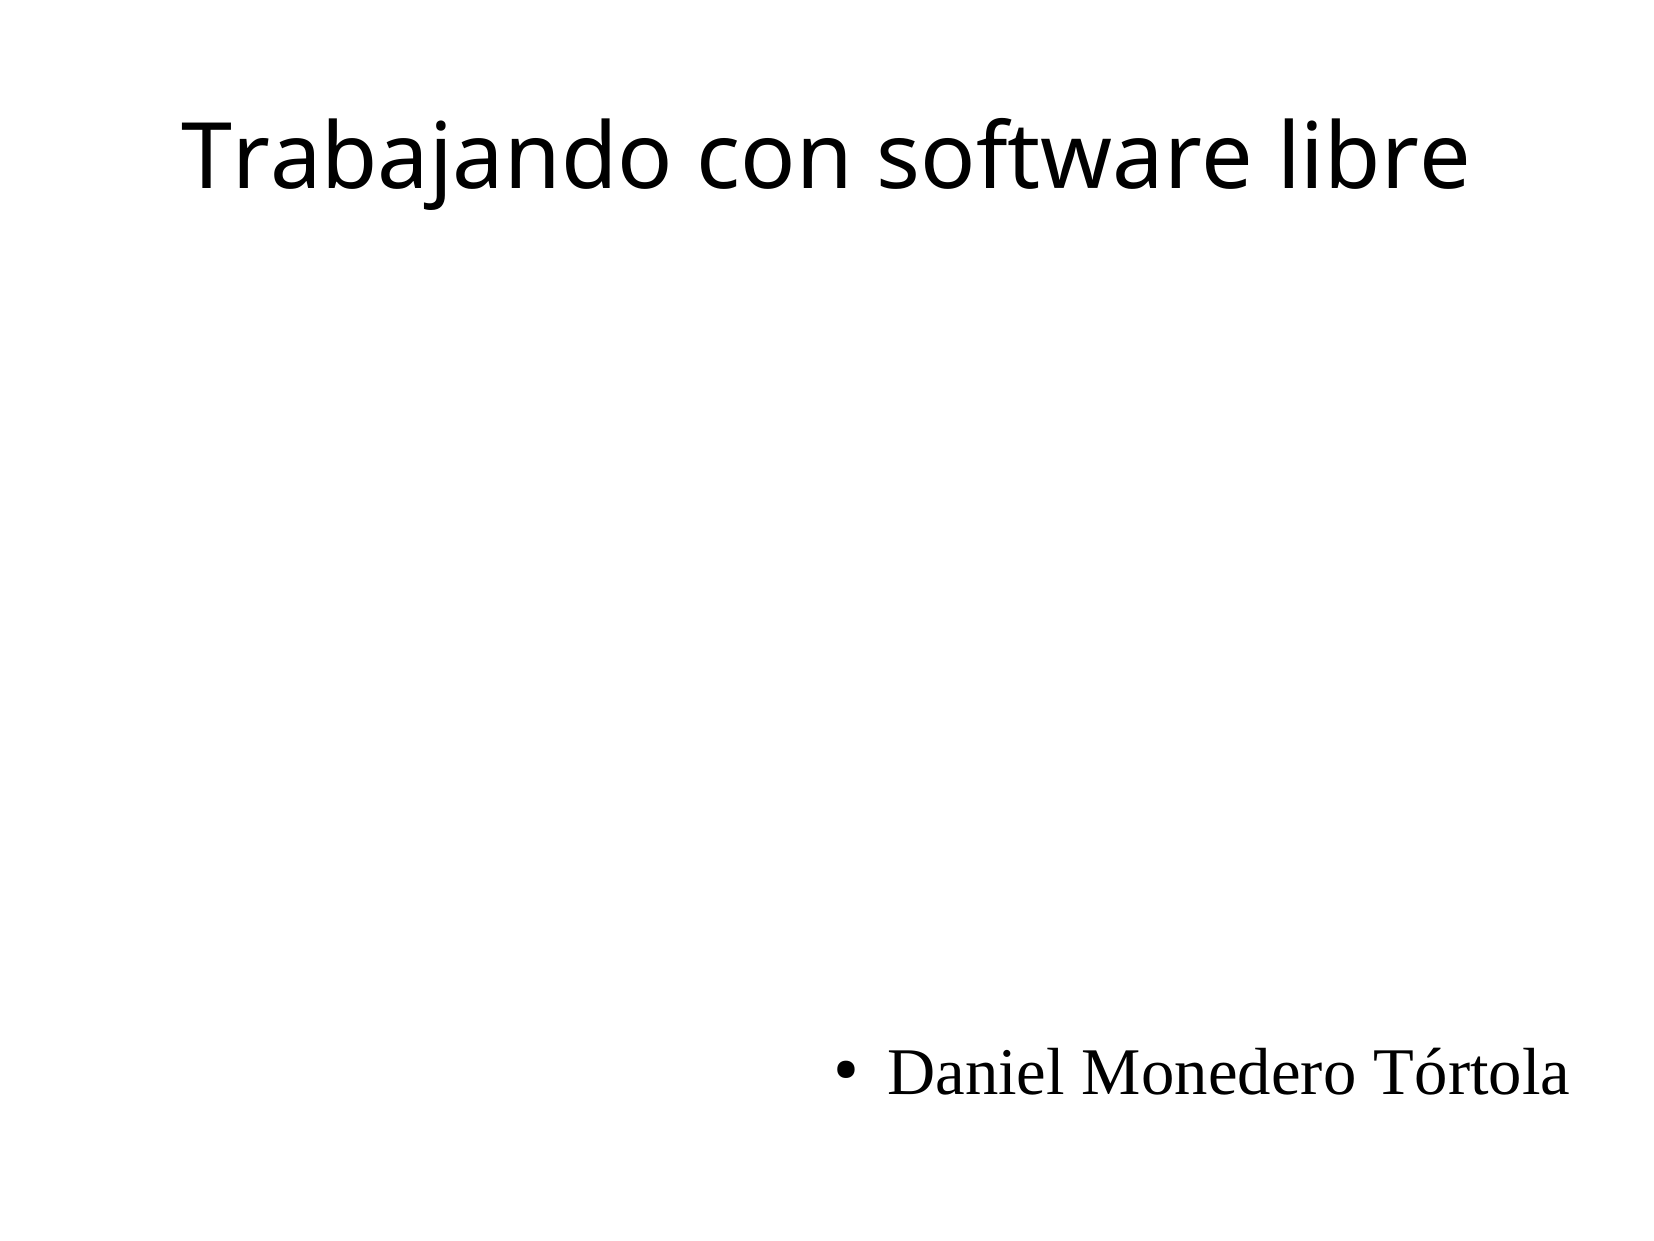

# Trabajando con software libre
Daniel Monedero Tórtola